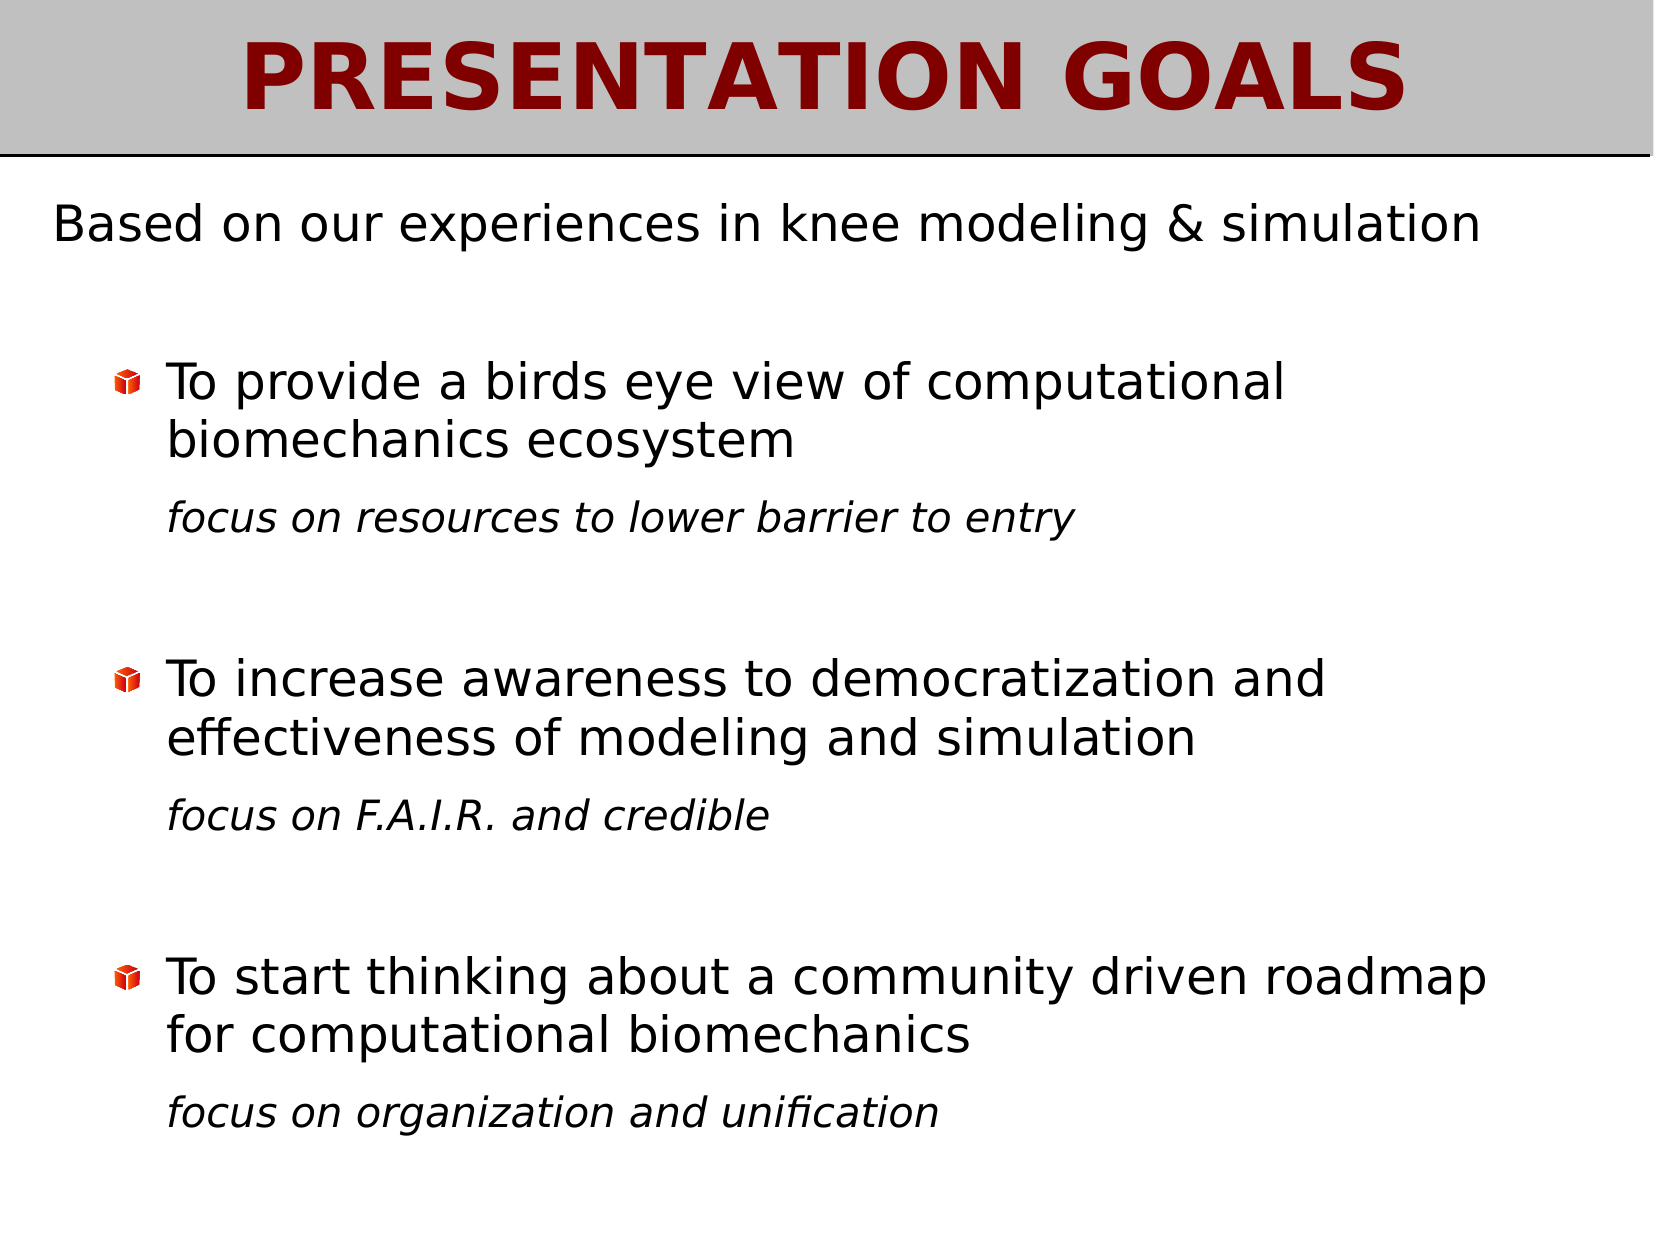

PRESENTATION GOALS
Based on our experiences in knee modeling & simulation
To provide a birds eye view of computational biomechanics ecosystem
focus on resources to lower barrier to entry
To increase awareness to democratization and effectiveness of modeling and simulation
focus on F.A.I.R. and credible
To start thinking about a community driven roadmap for computational biomechanics
focus on organization and unification